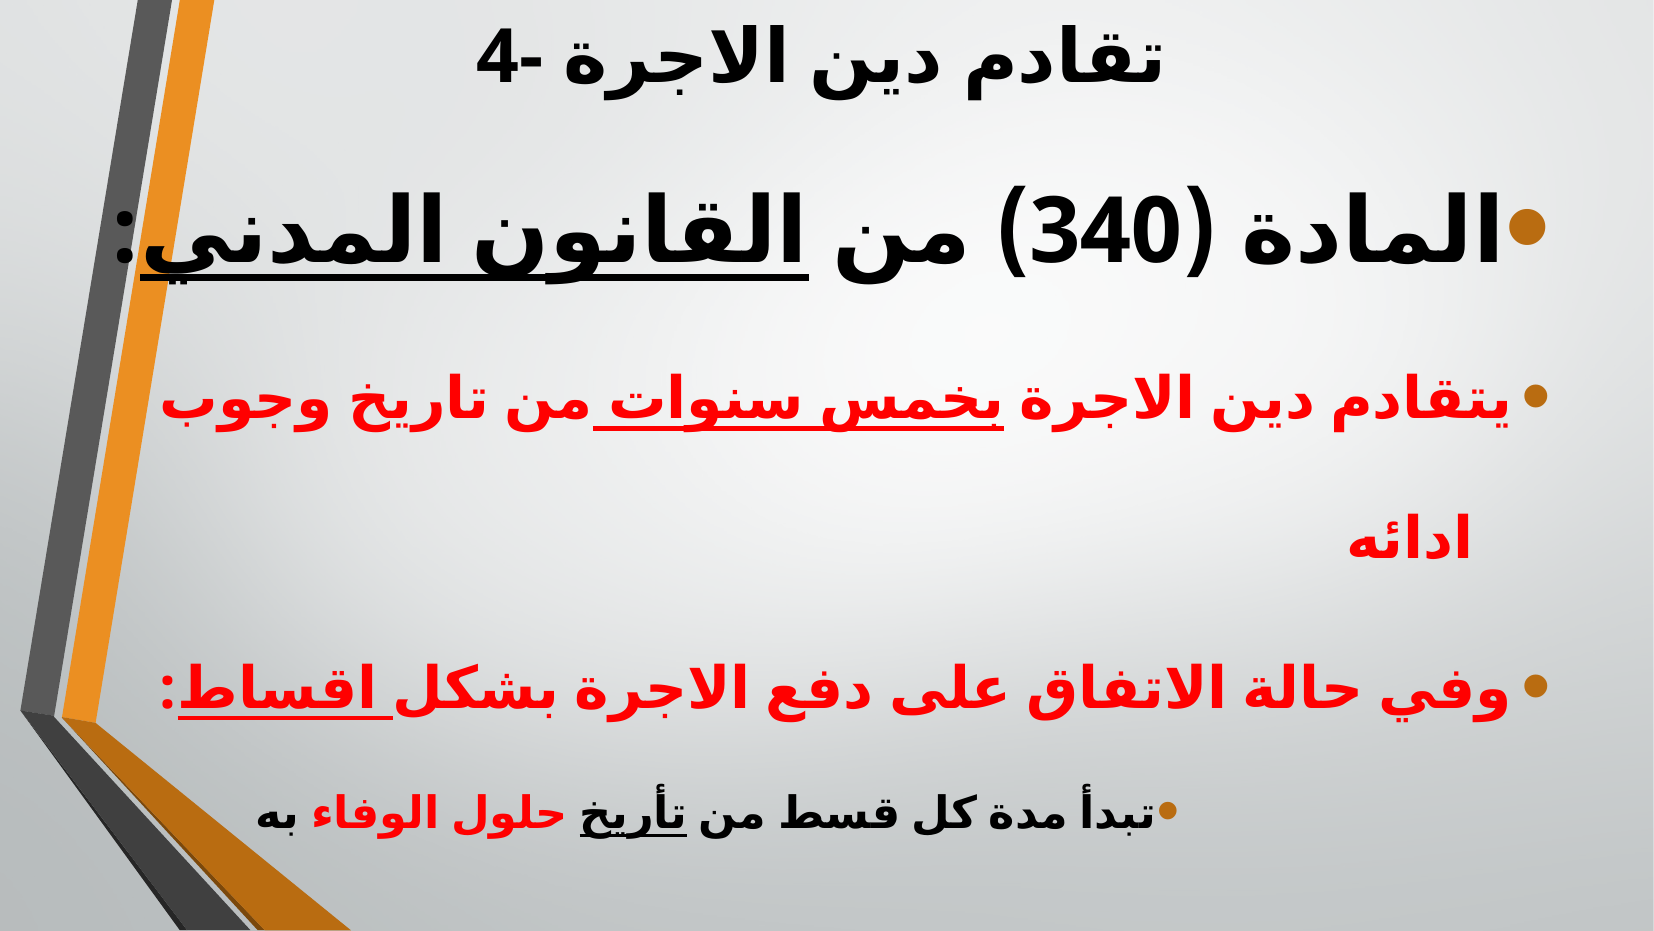

# 4- تقادم دين الاجرة
المادة (340) من القانون المدني:
يتقادم دين الاجرة بخمس سنوات من تاريخ وجوب ادائه
وفي حالة الاتفاق على دفع الاجرة بشكل اقساط:
تبدأ مدة كل قسط من تأريخ حلول الوفاء به